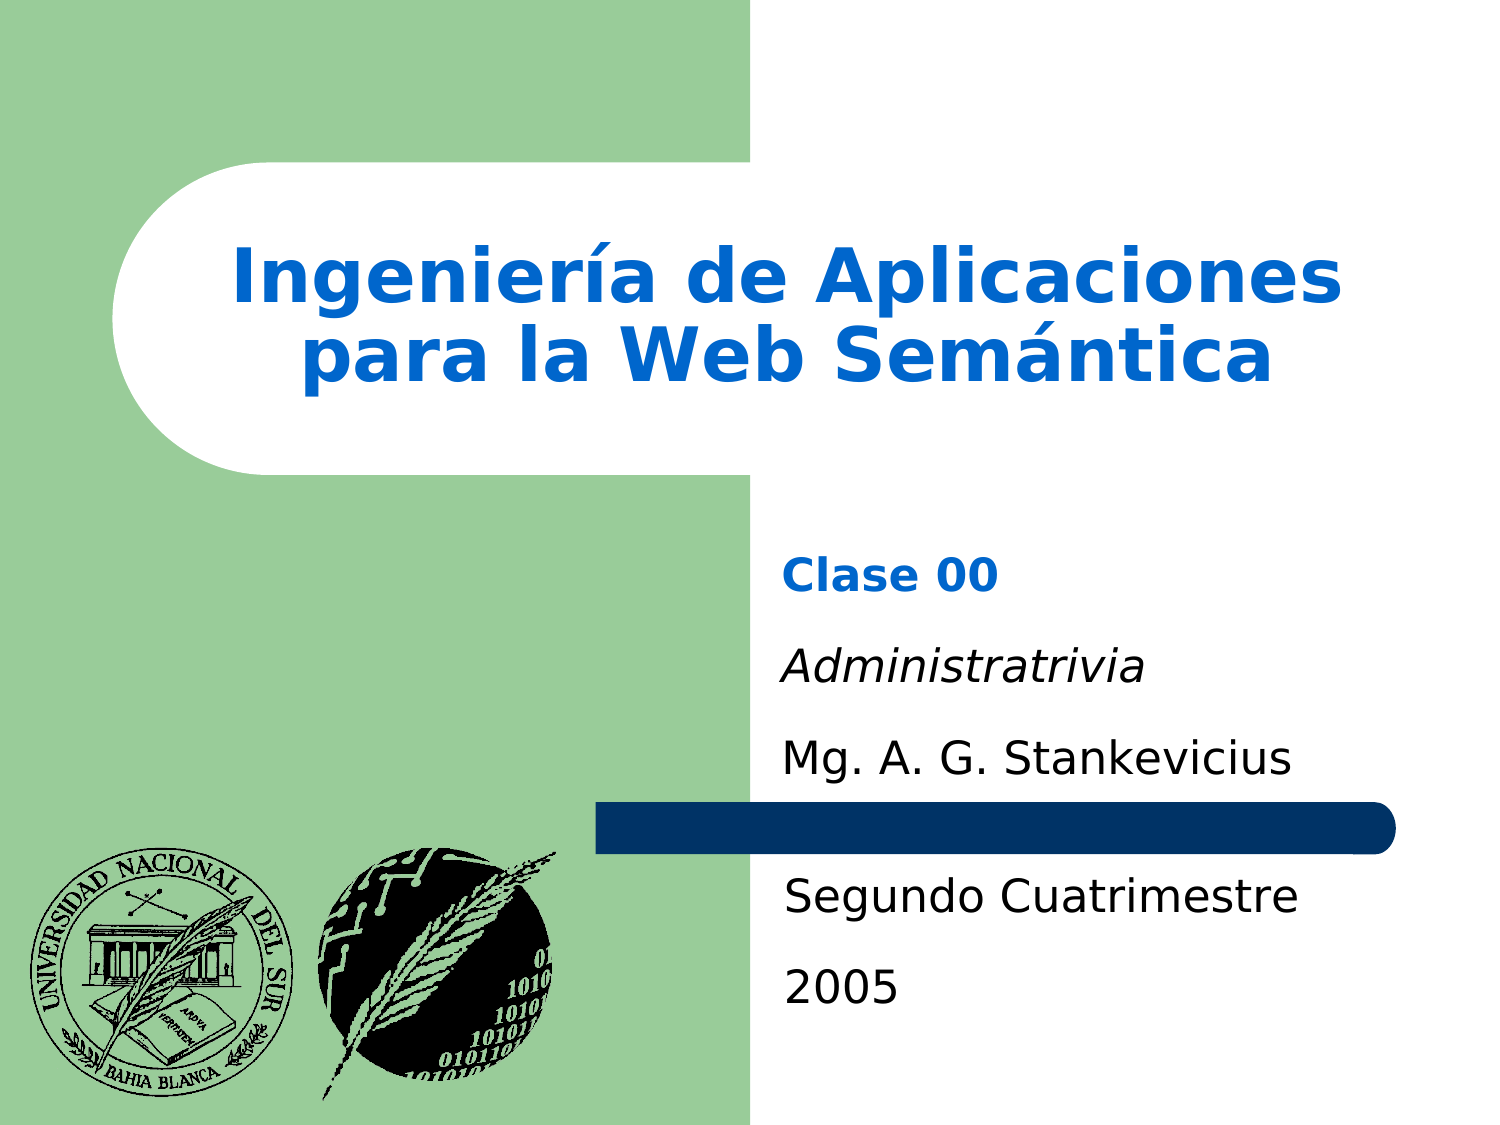

# Ingeniería de Aplicaciones para la Web Semántica
Clase 00
Administratrivia
Mg. A. G. Stankevicius
Segundo Cuatrimestre
2005